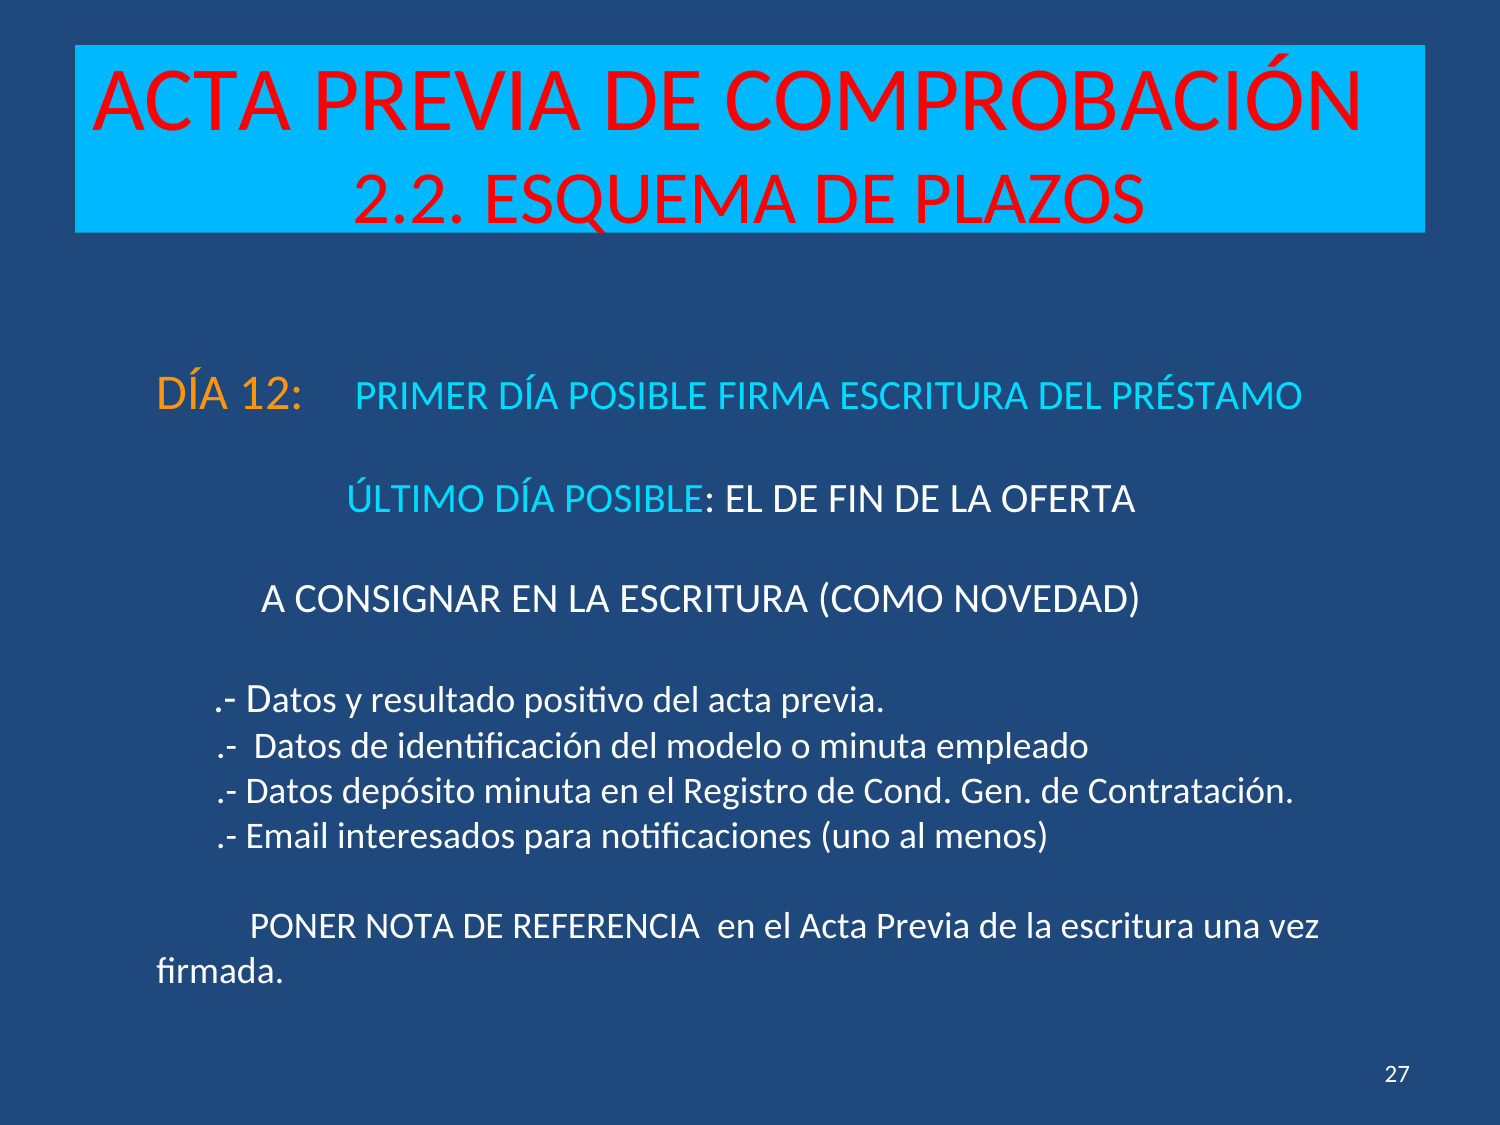

ACTA PREVIA DE COMPROBACIÓN
2.2. ESQUEMA DE PLAZOS
DÍA 12: PRIMER DÍA POSIBLE FIRMA ESCRITURA DEL PRÉSTAMO
 ÚLTIMO DÍA POSIBLE: EL DE FIN DE LA OFERTA
 A CONSIGNAR EN LA ESCRITURA (COMO NOVEDAD)
 .- Datos y resultado positivo del acta previa.
 .- Datos de identificación del modelo o minuta empleado
 .- Datos depósito minuta en el Registro de Cond. Gen. de Contratación.
 .- Email interesados para notificaciones (uno al menos)
 PONER NOTA DE REFERENCIA en el Acta Previa de la escritura una vez firmada.